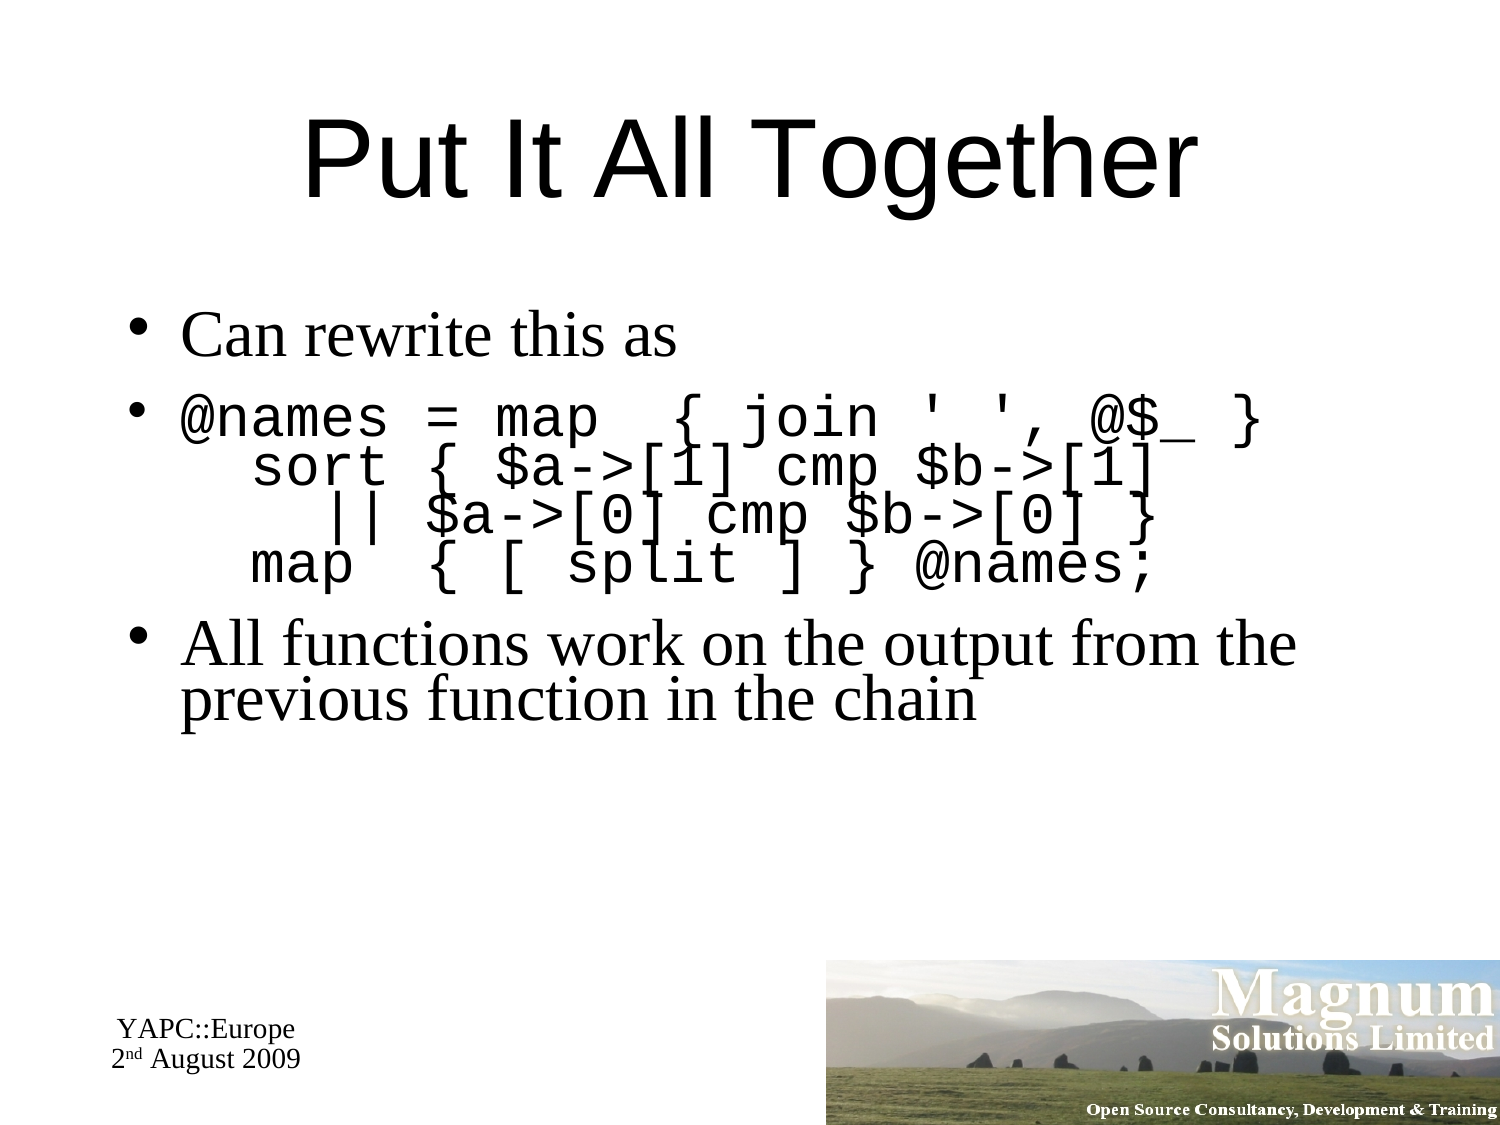

# Put It All Together
Can rewrite this as
@names = map { join ' ', @$_ }
 sort { $a->[1] cmp $b->[1]
 || $a->[0] cmp $b->[0] }
 map { [ split ] } @names;
All functions work on the output from the previous function in the chain
54